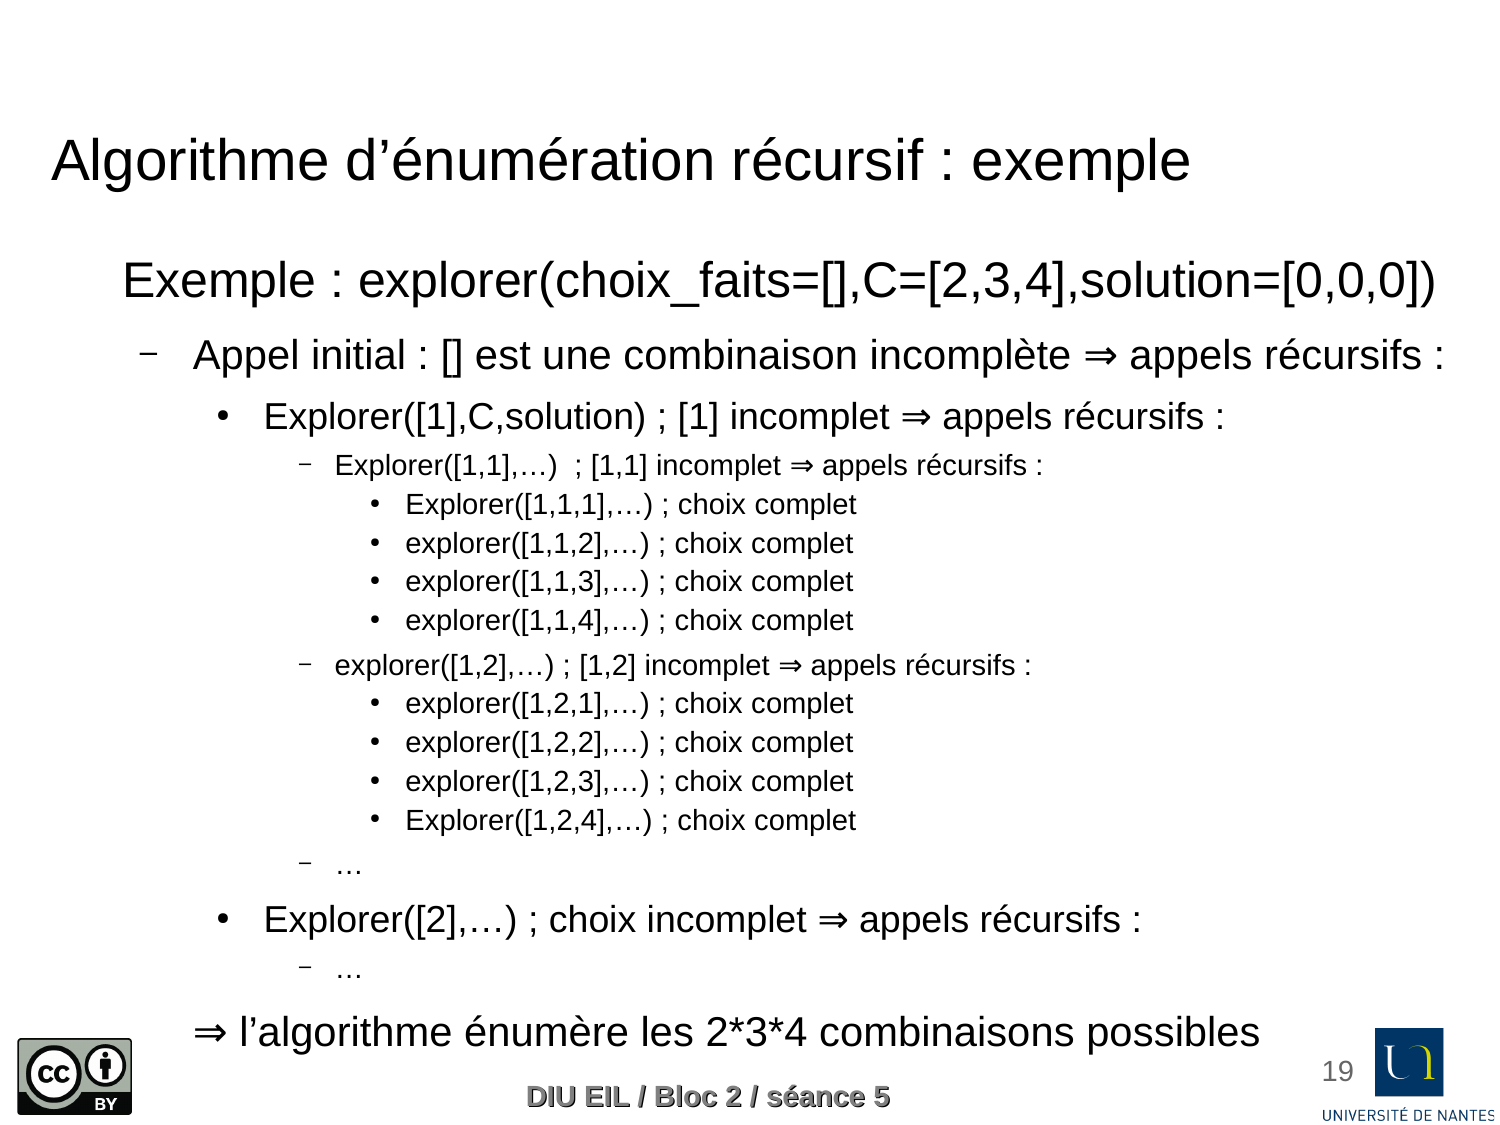

# Algorithme d’énumération récursif : exemple
Exemple : explorer(choix_faits=[],C=[2,3,4],solution=[0,0,0])
Appel initial : [] est une combinaison incomplète ⇒ appels récursifs :
Explorer([1],C,solution) ; [1] incomplet ⇒ appels récursifs :
Explorer([1,1],…)  ; [1,1] incomplet ⇒ appels récursifs :
Explorer([1,1,1],…) ; choix complet
explorer([1,1,2],…) ; choix complet
explorer([1,1,3],…) ; choix complet
explorer([1,1,4],…) ; choix complet
explorer([1,2],…) ; [1,2] incomplet ⇒ appels récursifs :
explorer([1,2,1],…) ; choix complet
explorer([1,2,2],…) ; choix complet
explorer([1,2,3],…) ; choix complet
Explorer([1,2,4],…) ; choix complet
…
Explorer([2],…) ; choix incomplet ⇒ appels récursifs :
…
⇒ l’algorithme énumère les 2*3*4 combinaisons possibles
19